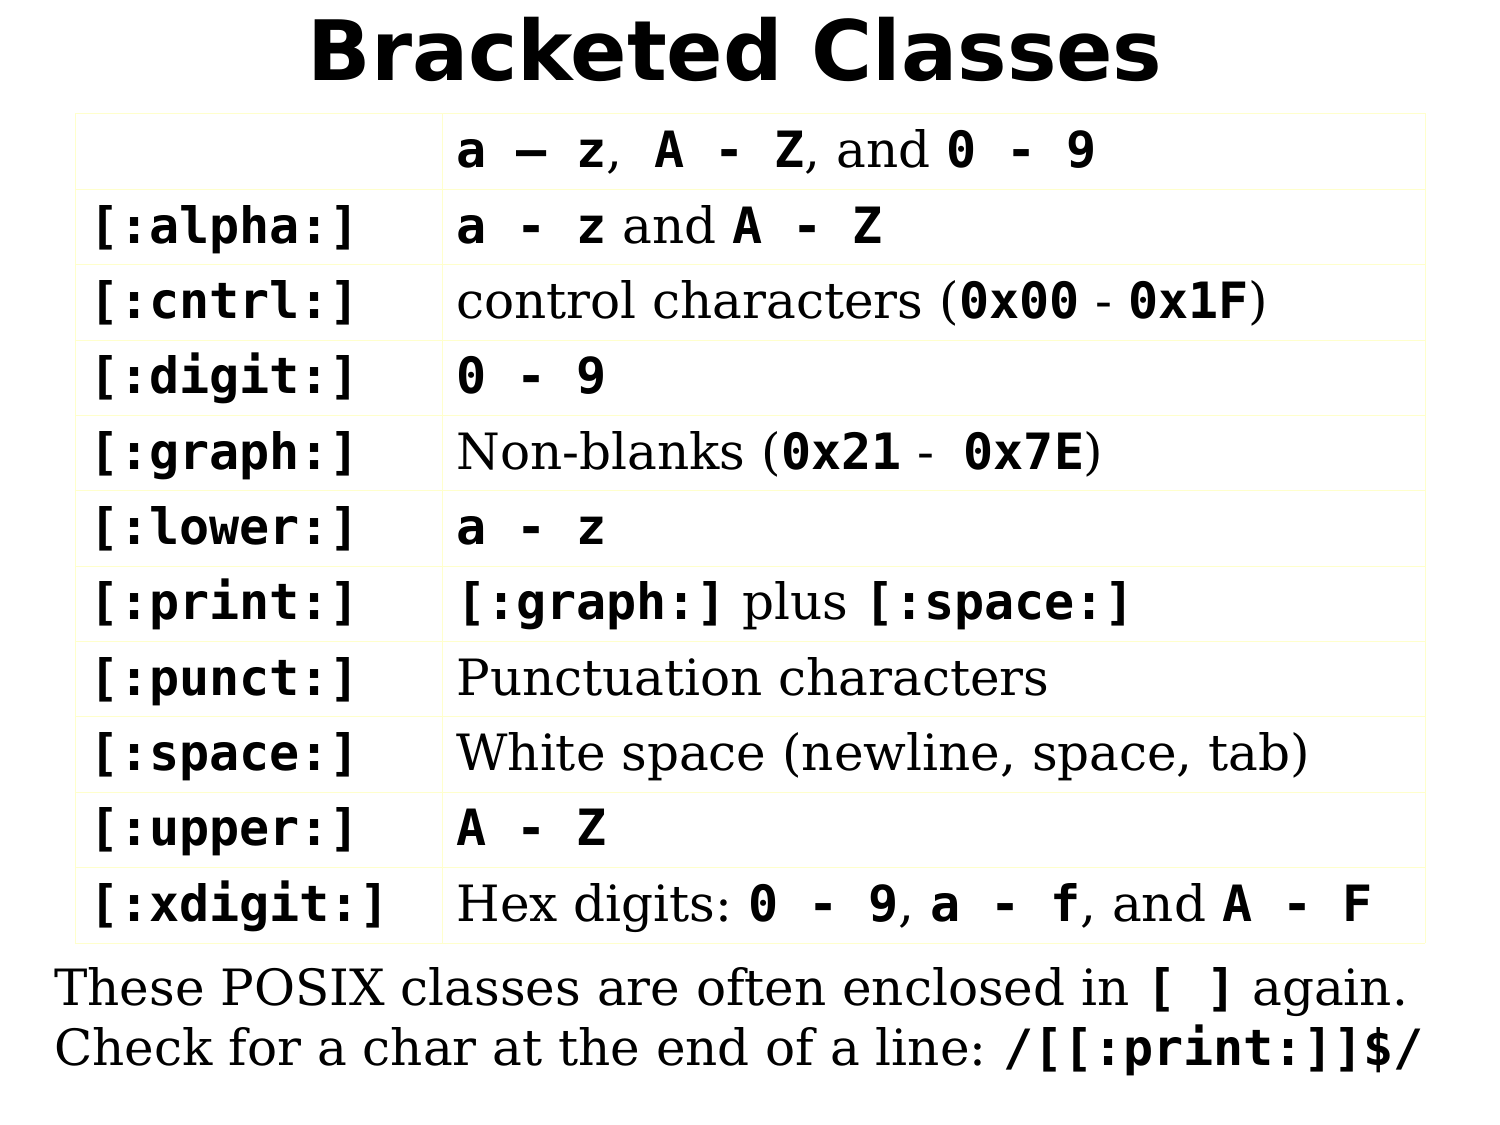

# Bracketed Classes
| [:alnum:] | a – z, A - Z, and 0 - 9 |
| --- | --- |
| [:alpha:] | a - z and A - Z |
| [:cntrl:] | control characters (0x00 - 0x1F) |
| [:digit:] | 0 - 9 |
| [:graph:] | Non-blanks (0x21 - 0x7E) |
| [:lower:] | a - z |
| [:print:] | [:graph:] plus [:space:] |
| [:punct:] | Punctuation characters |
| [:space:] | White space (newline, space, tab) |
| [:upper:] | A - Z |
| [:xdigit:] | Hex digits: 0 - 9, a - f, and A - F |
These POSIX classes are often enclosed in [ ] again. Check for a char at the end of a line: /[[:print:]]$/